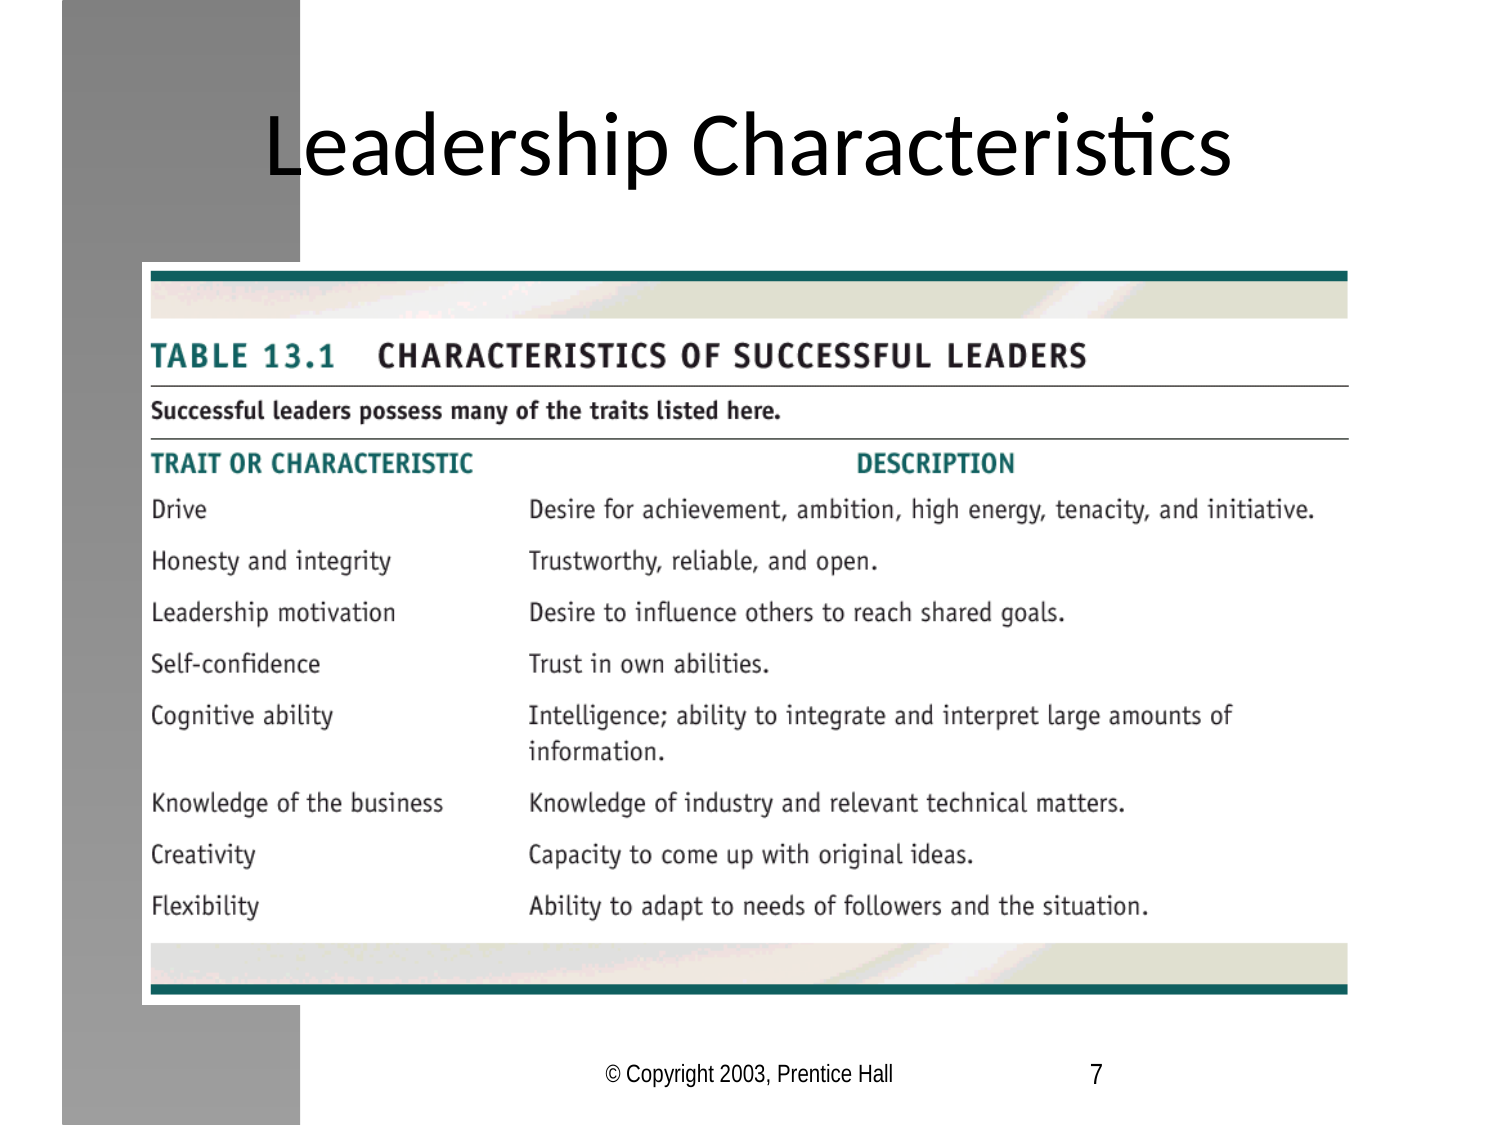

# Leadership Characteristics
© Copyright 2003, Prentice Hall